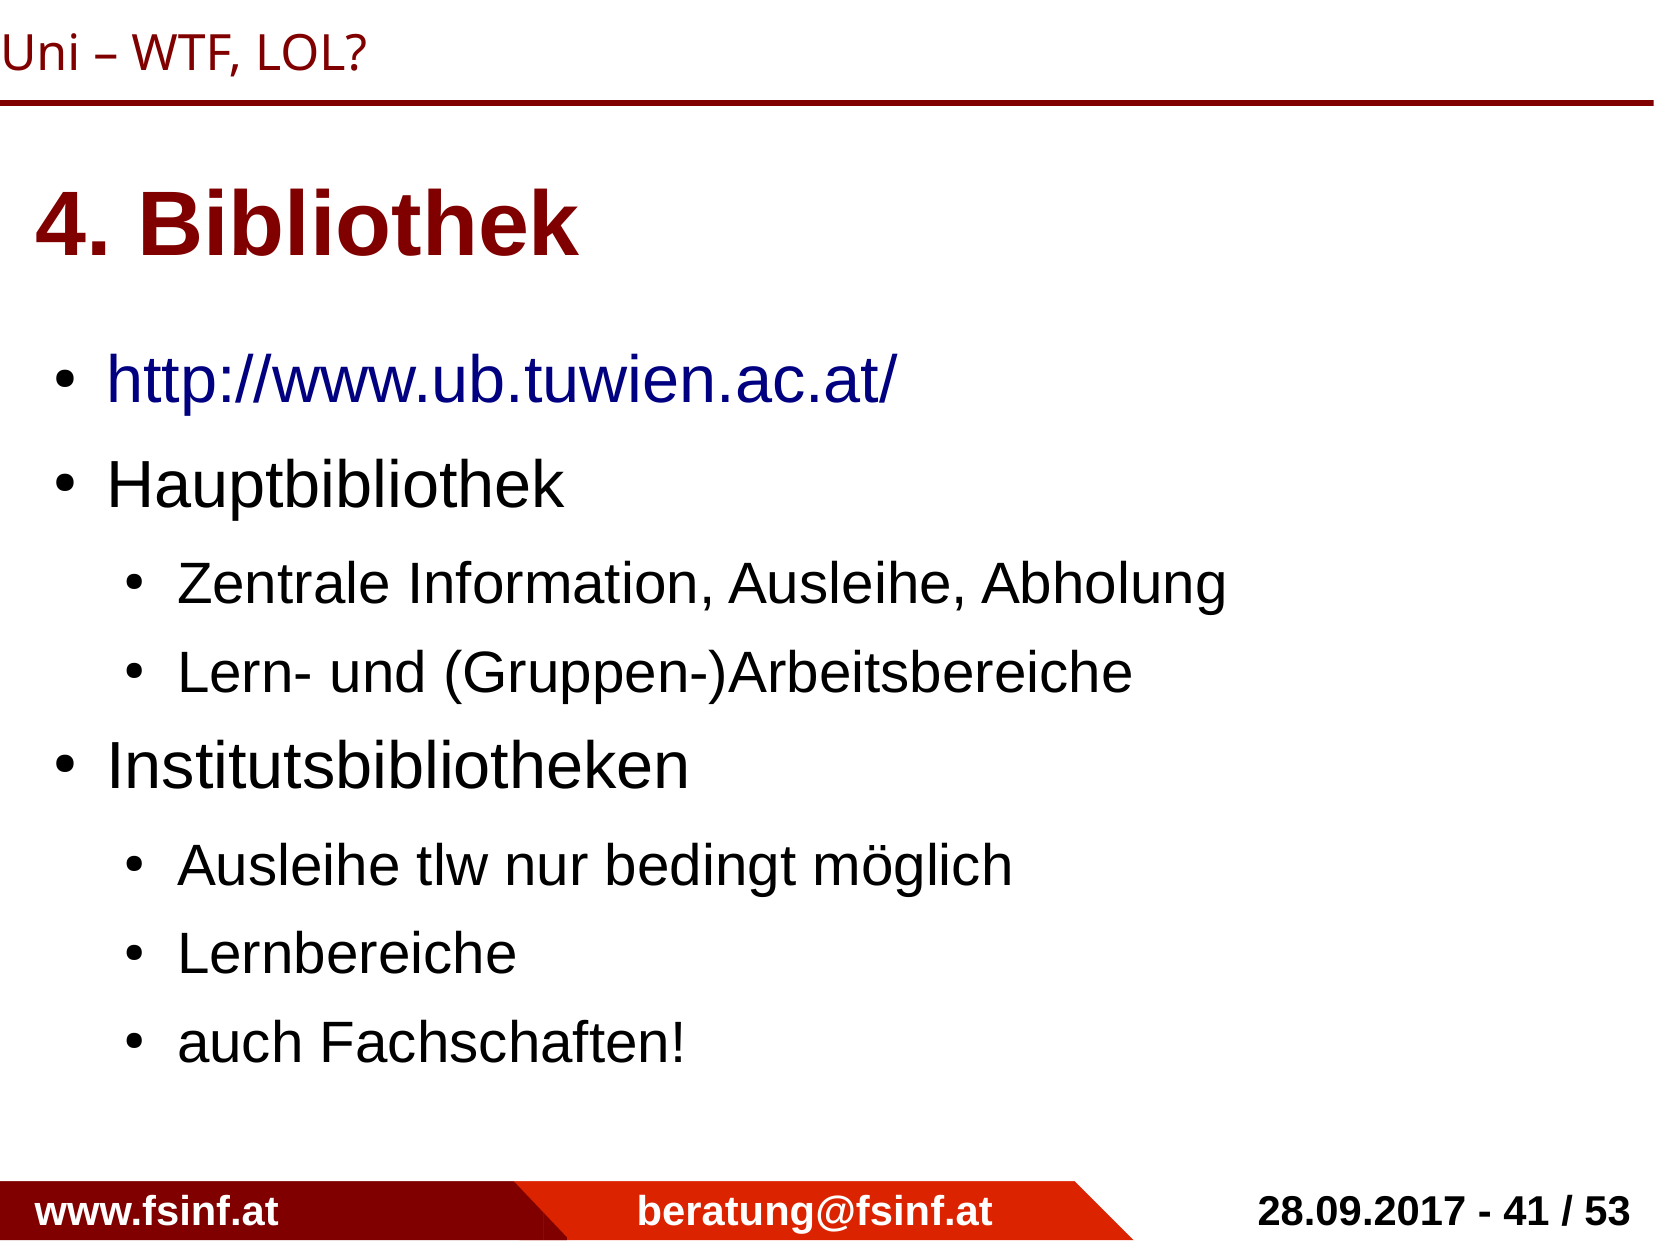

# 4. Bibliothek
http://www.ub.tuwien.ac.at/
Hauptbibliothek
Zentrale Information, Ausleihe, Abholung
Lern- und (Gruppen-)Arbeitsbereiche
Institutsbibliotheken
Ausleihe tlw nur bedingt möglich
Lernbereiche
auch Fachschaften!